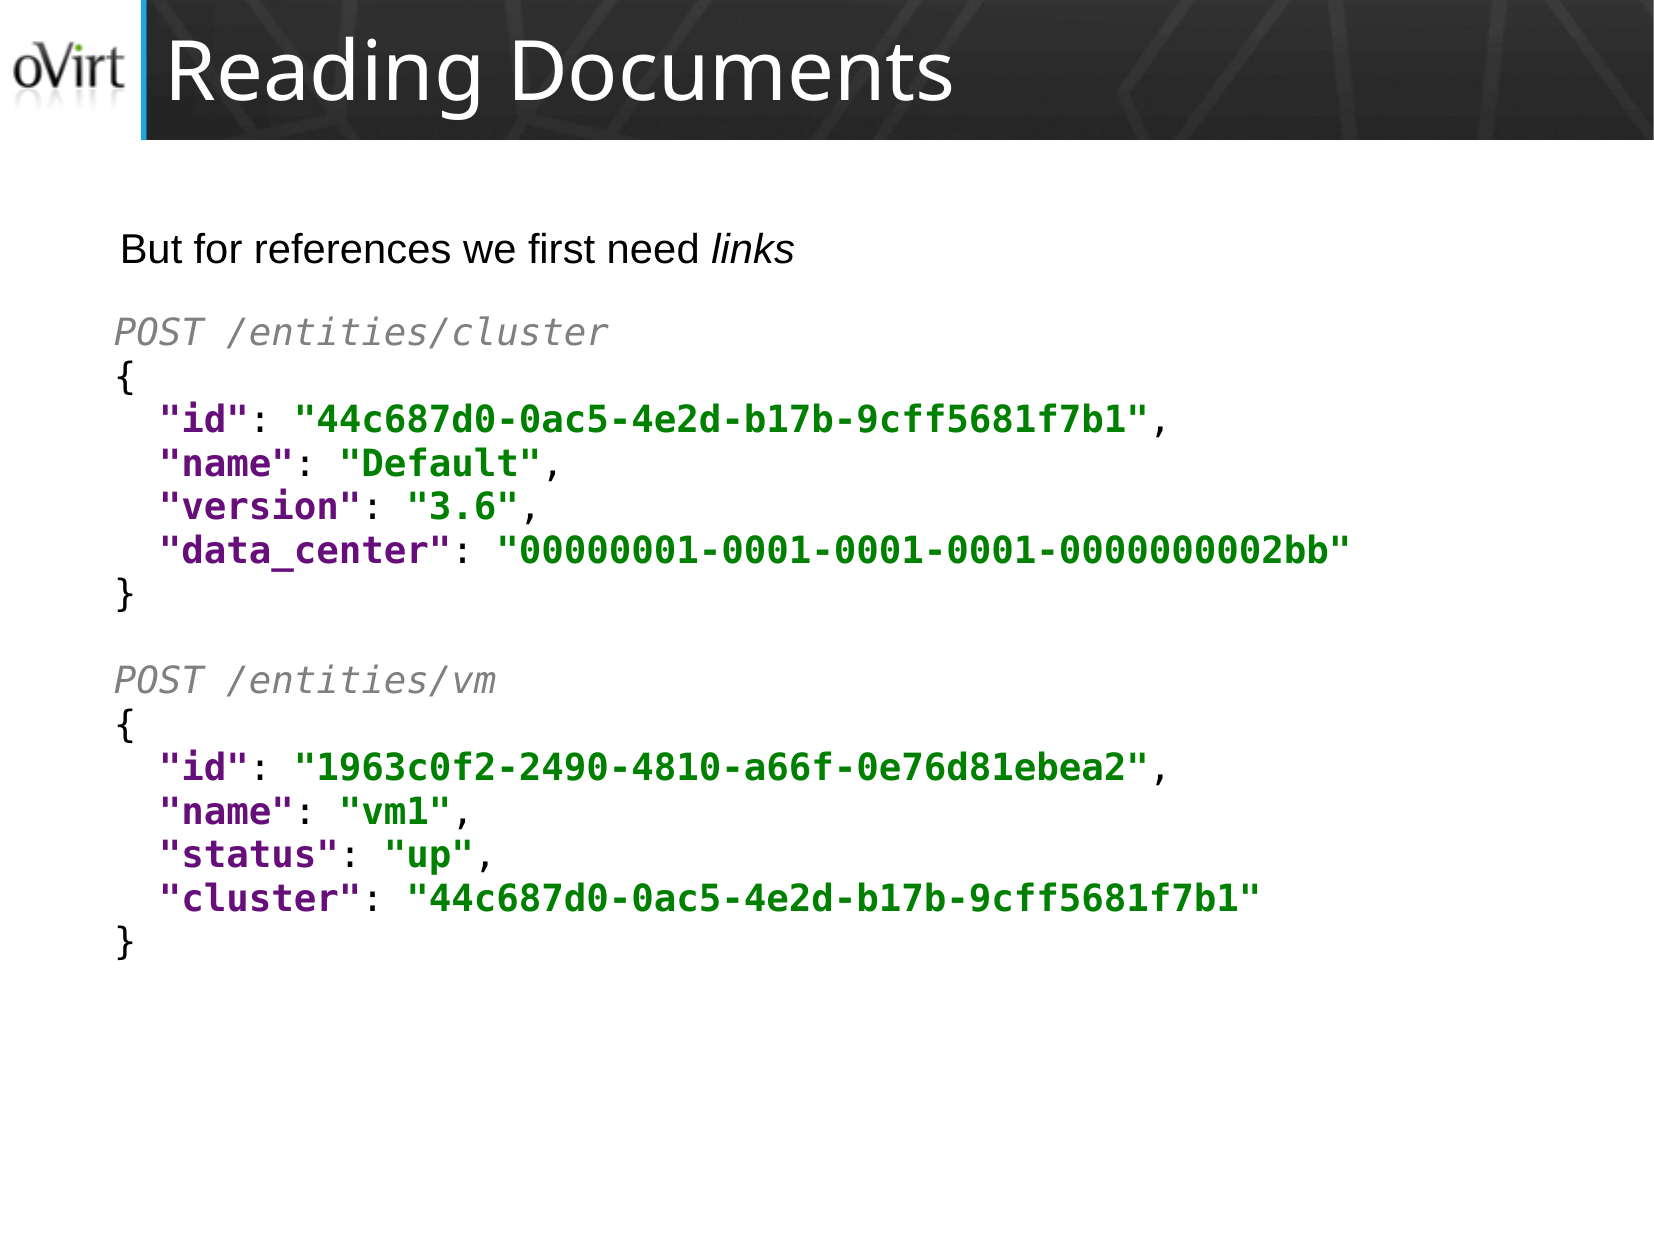

# Reading Documents
But for references we first need links
POST /entities/cluster
{
 "id": "44c687d0-0ac5-4e2d-b17b-9cff5681f7b1",
 "name": "Default",
 "version": "3.6",
 "data_center": "00000001-0001-0001-0001-0000000002bb"
}
POST /entities/vm
{
 "id": "1963c0f2-2490-4810-a66f-0e76d81ebea2",
 "name": "vm1",
 "status": "up",
 "cluster": "44c687d0-0ac5-4e2d-b17b-9cff5681f7b1"
}